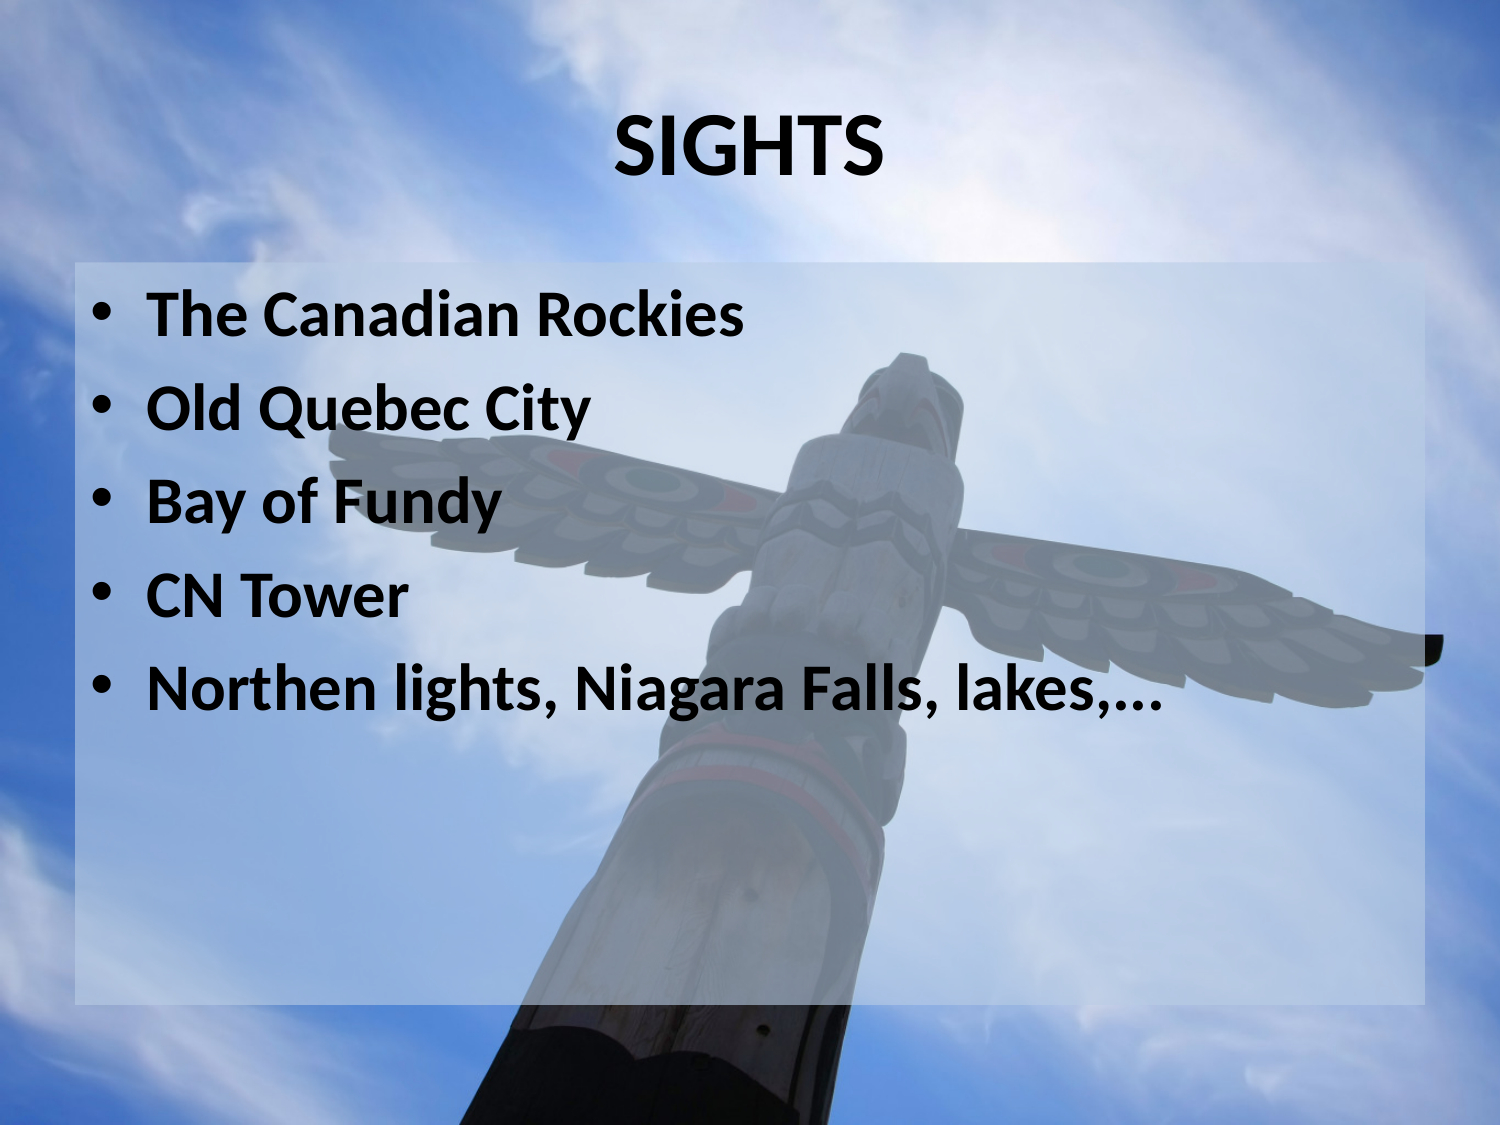

# SIGHTS
The Canadian Rockies
Old Quebec City
Bay of Fundy
CN Tower
Northen lights, Niagara Falls, lakes,...